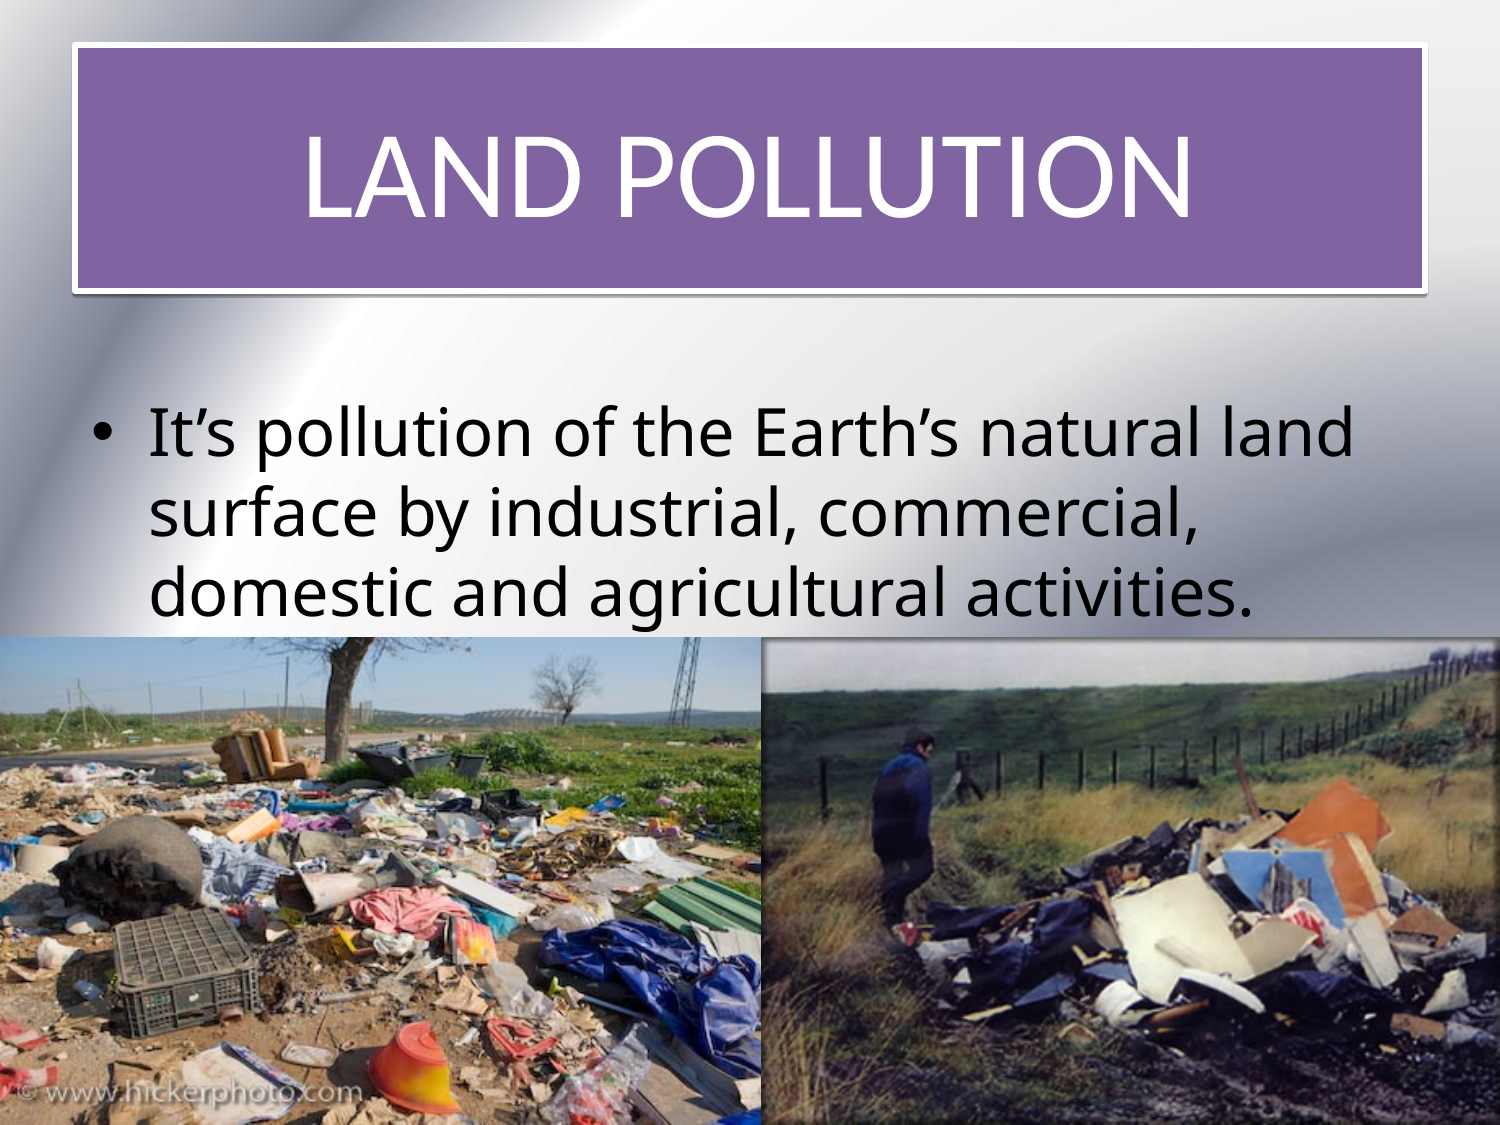

# LAND POLLUTION
It’s pollution of the Earth’s natural land surface by industrial, commercial, domestic and agricultural activities.